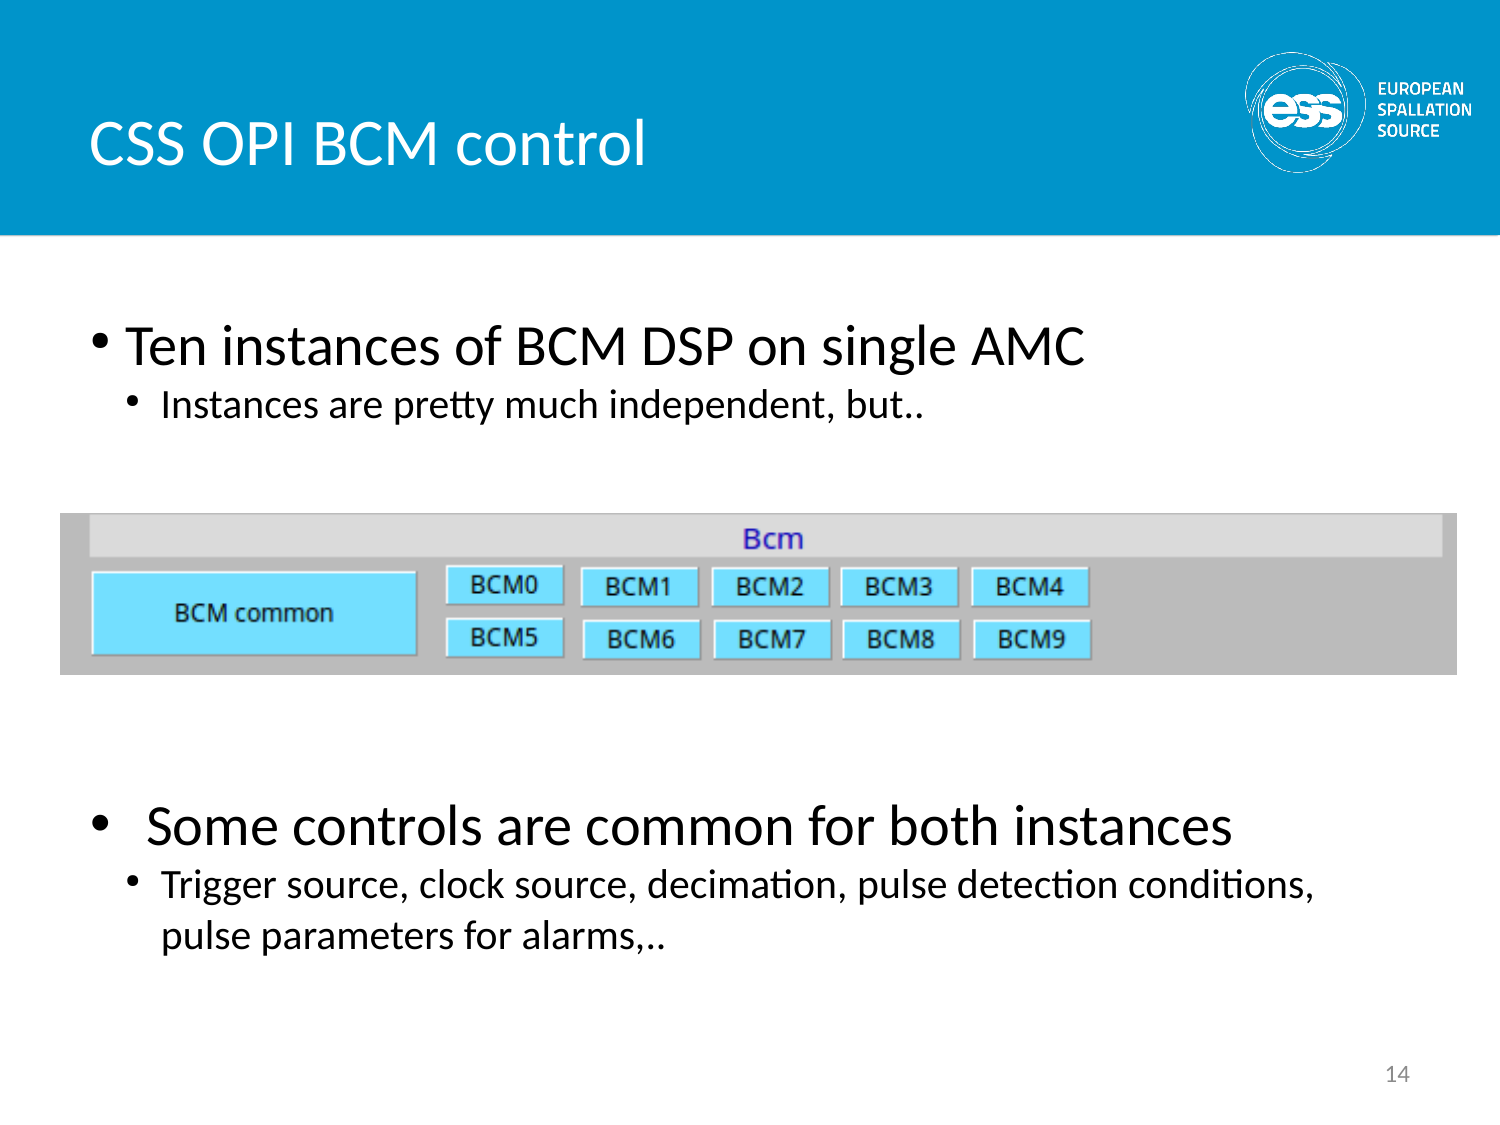

CSS OPI BCM control
Ten instances of BCM DSP on single AMC
Instances are pretty much independent, but..
Some controls are common for both instances
Trigger source, clock source, decimation, pulse detection conditions, pulse parameters for alarms,..